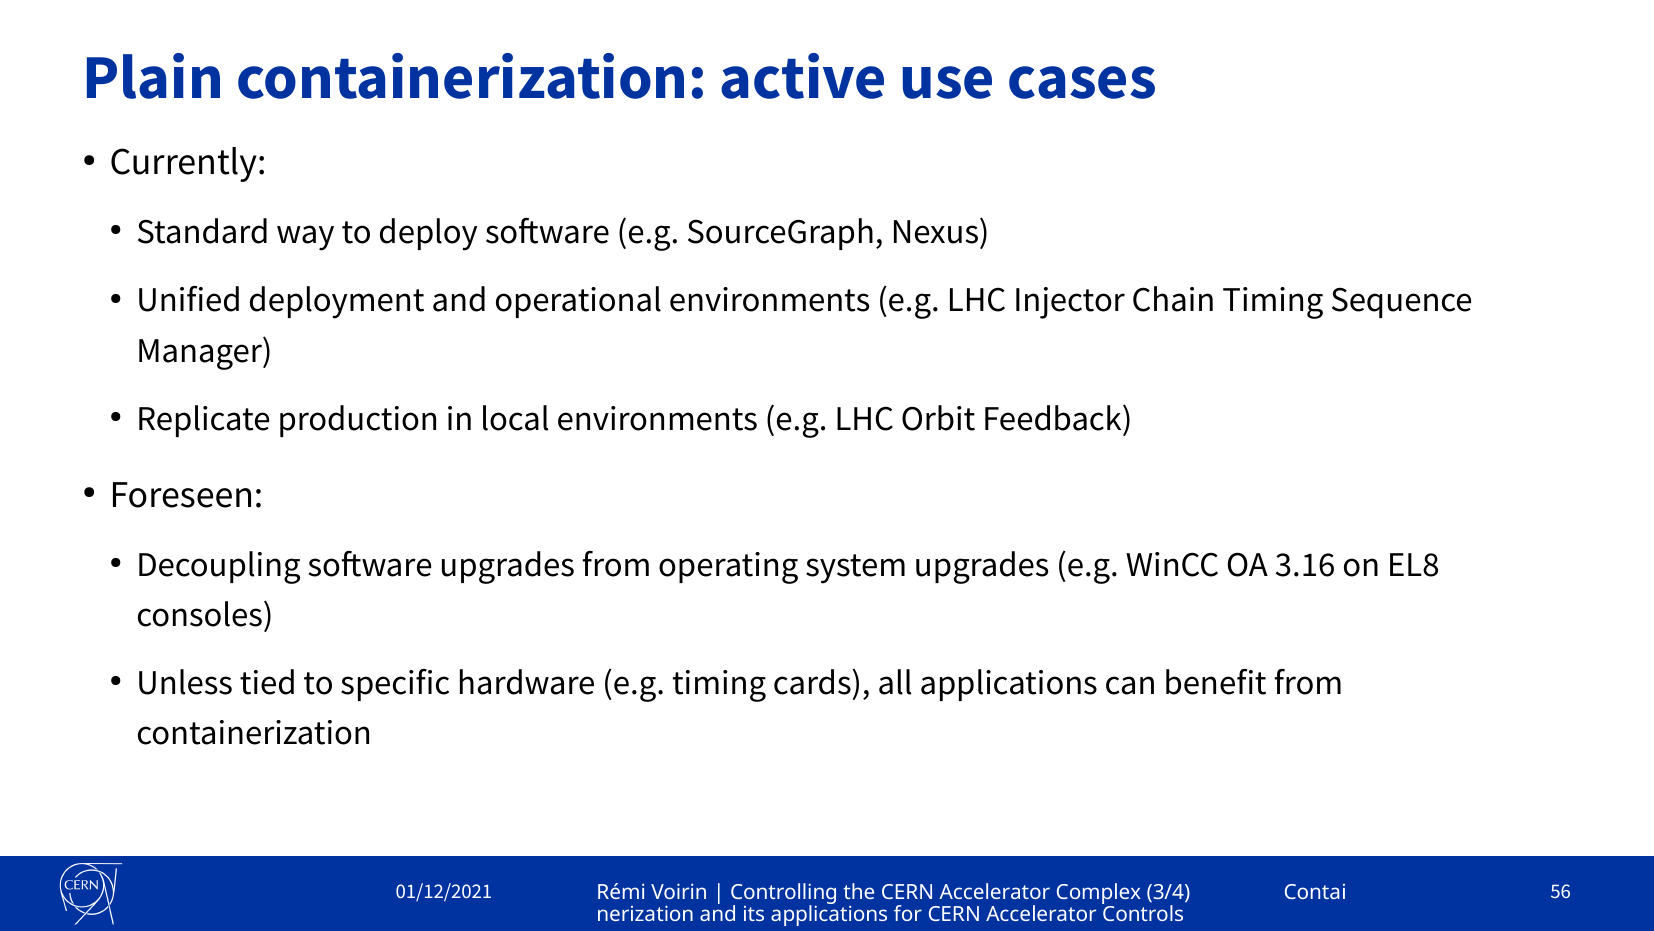

# Plain containerization: active use cases
Currently:
Standard way to deploy software (e.g. SourceGraph, Nexus)
Unified deployment and operational environments (e.g. LHC Injector Chain Timing Sequence Manager)
Replicate production in local environments (e.g. LHC Orbit Feedback)
Foreseen:
Decoupling software upgrades from operating system upgrades (e.g. WinCC OA 3.16 on EL8 consoles)
Unless tied to specific hardware (e.g. timing cards), all applications can benefit from containerization
01/12/2021
Rémi Voirin | Controlling the CERN Accelerator Complex (3/4) Containerization and its applications for CERN Accelerator Controls
56